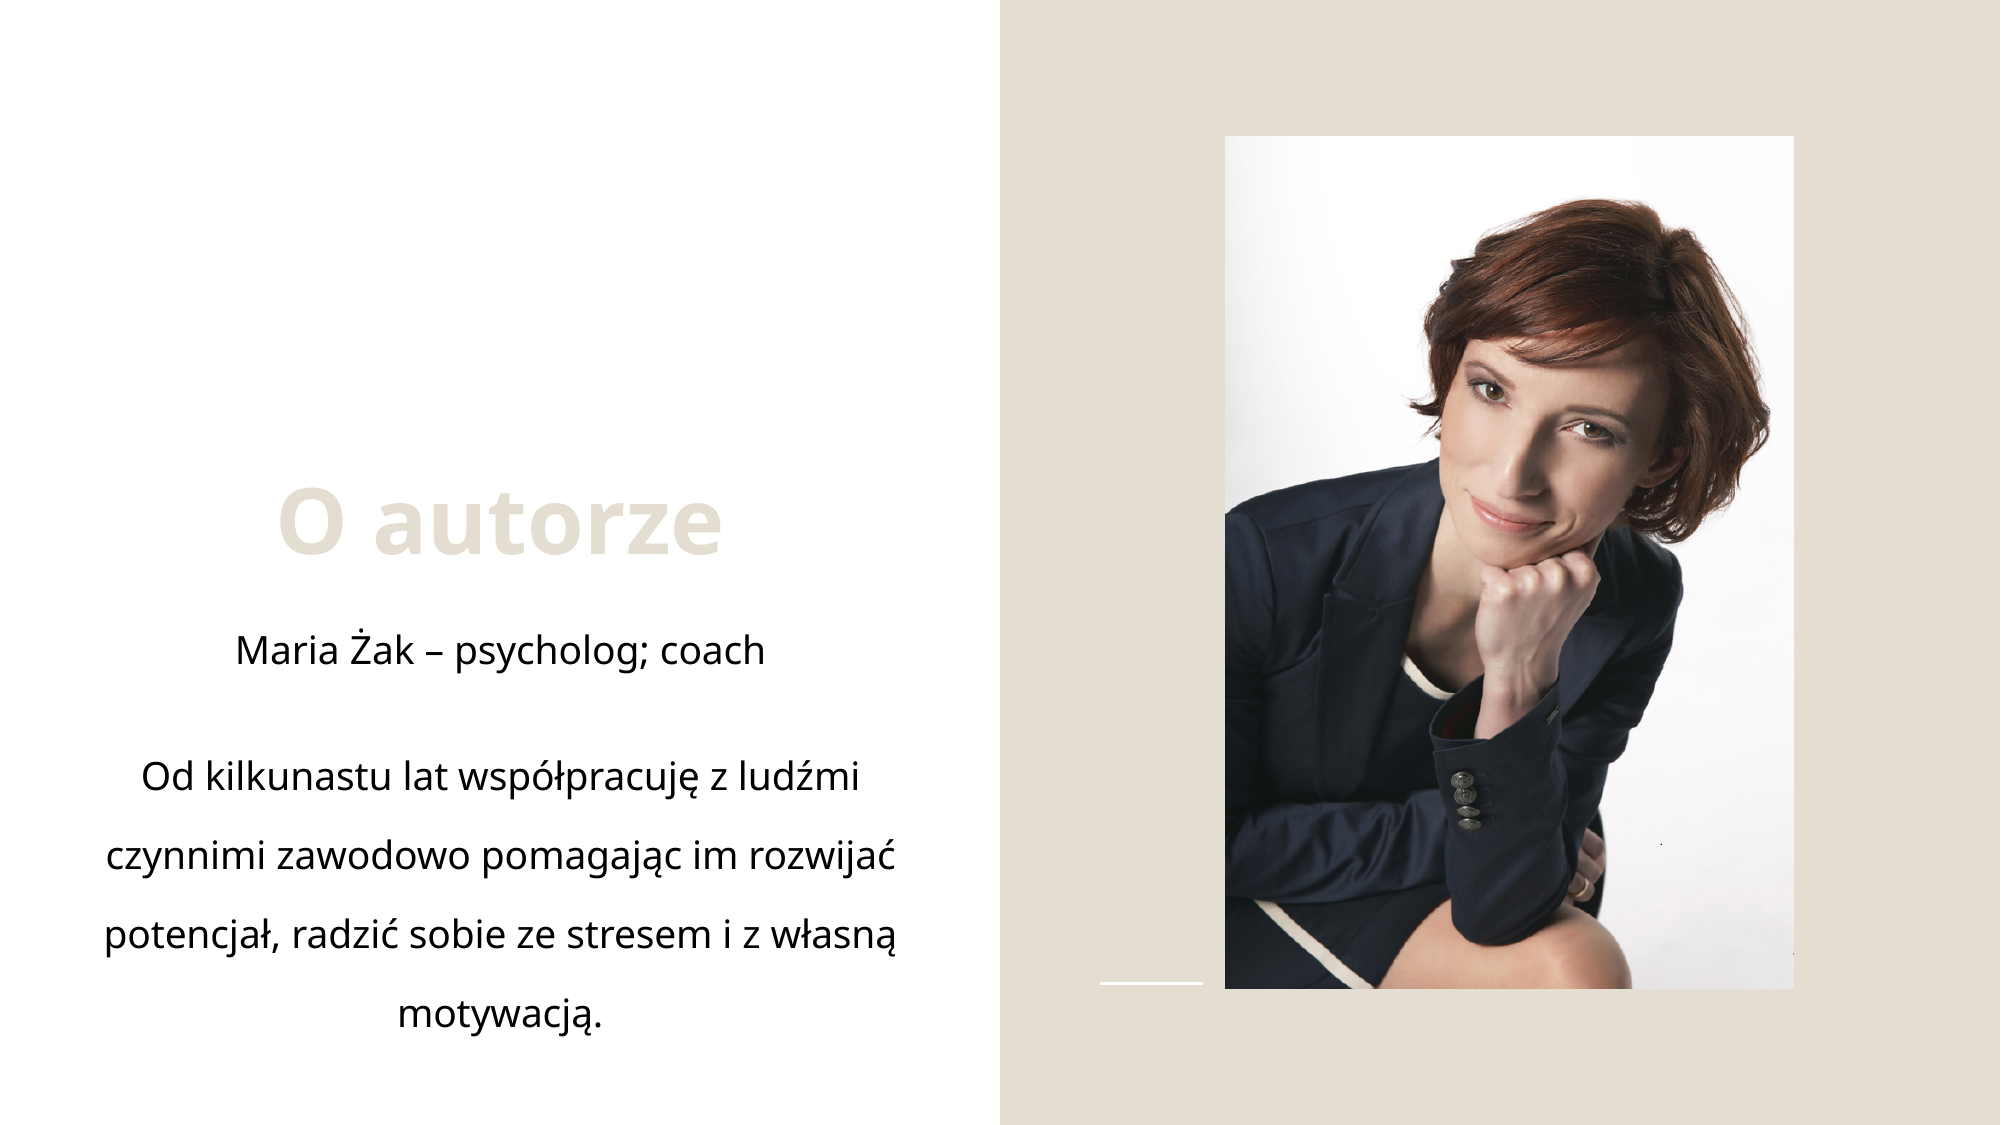

# O autorze
Maria Żak – psycholog; coach
Od kilkunastu lat współpracuję z ludźmi czynnimi zawodowo pomagając im rozwijać potencjał, radzić sobie ze stresem i z własną motywacją.